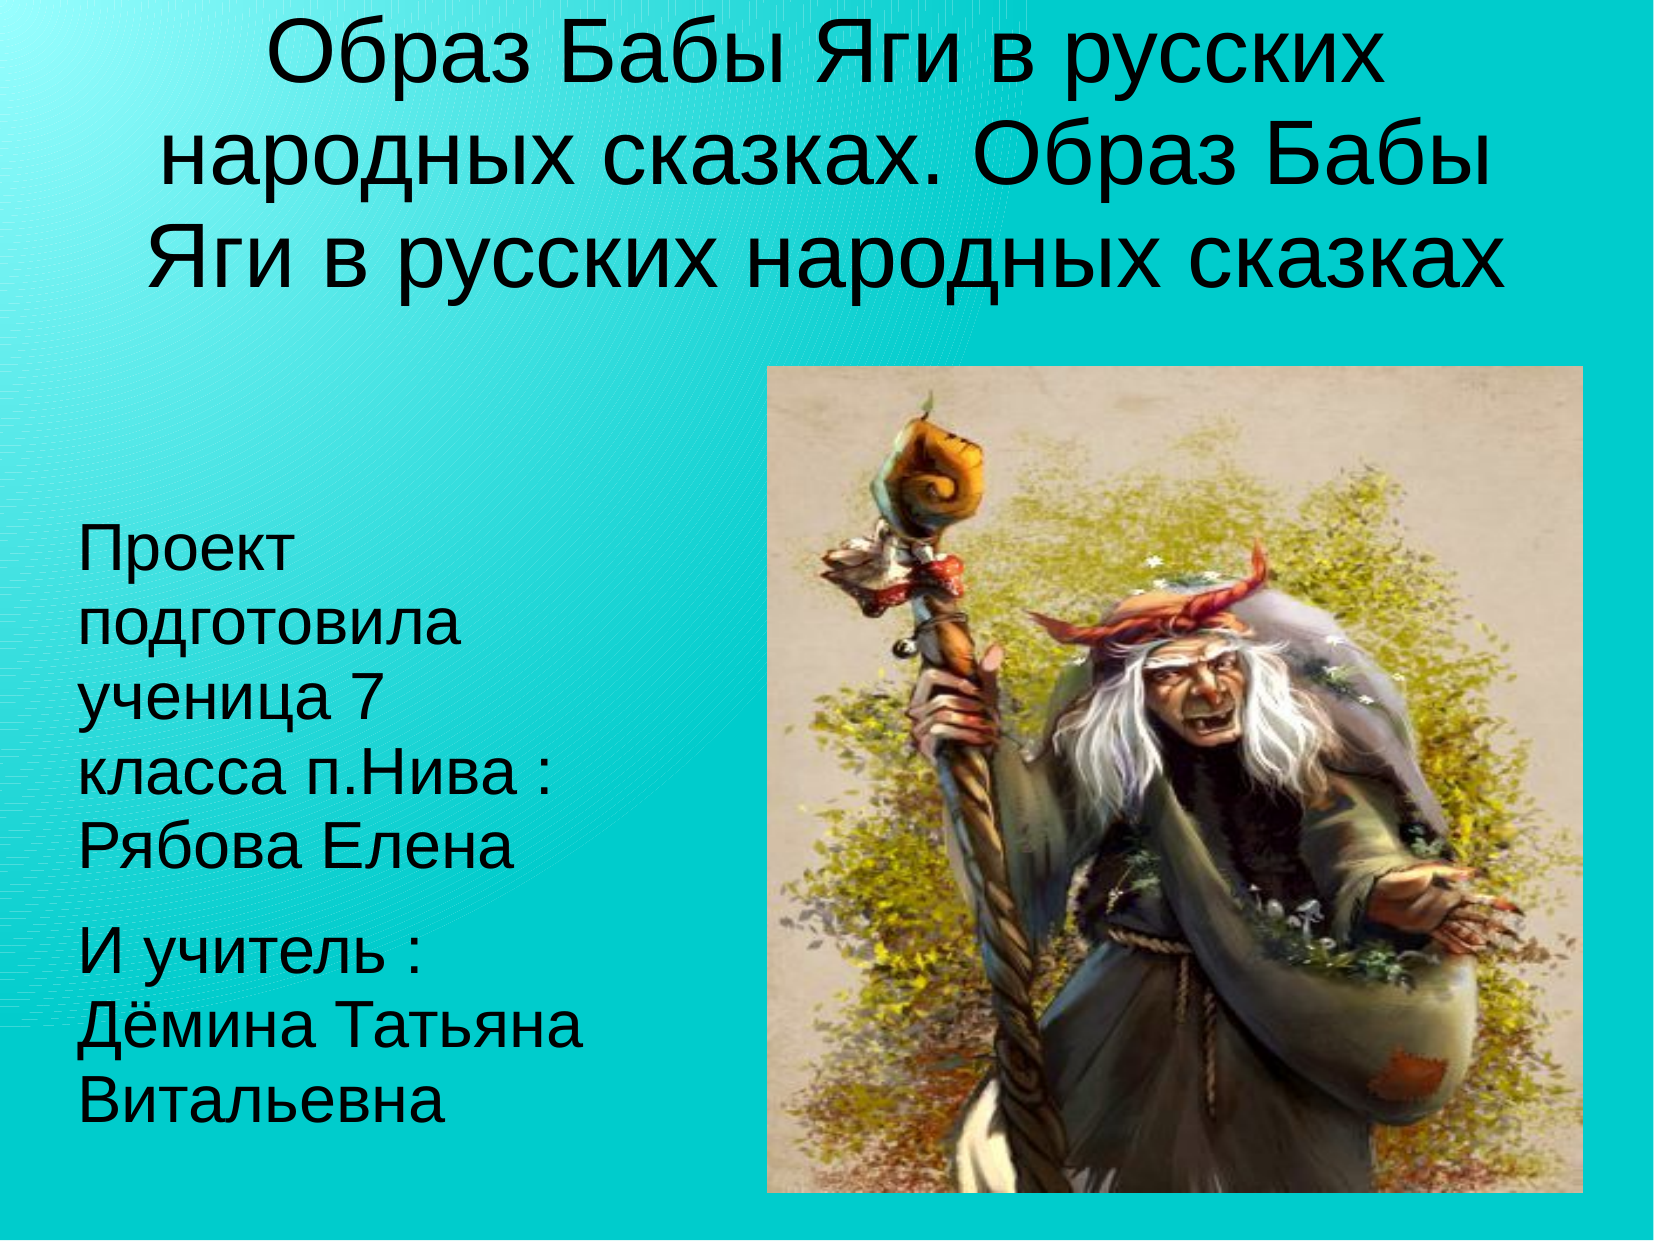

# Образ Бабы Яги в русских народных сказках. Образ Бабы Яги в русских народных сказках
Проект подготовила ученица 7 класса п.Нива : Рябова Елена
И учитель : Дёмина Татьяна Витальевна